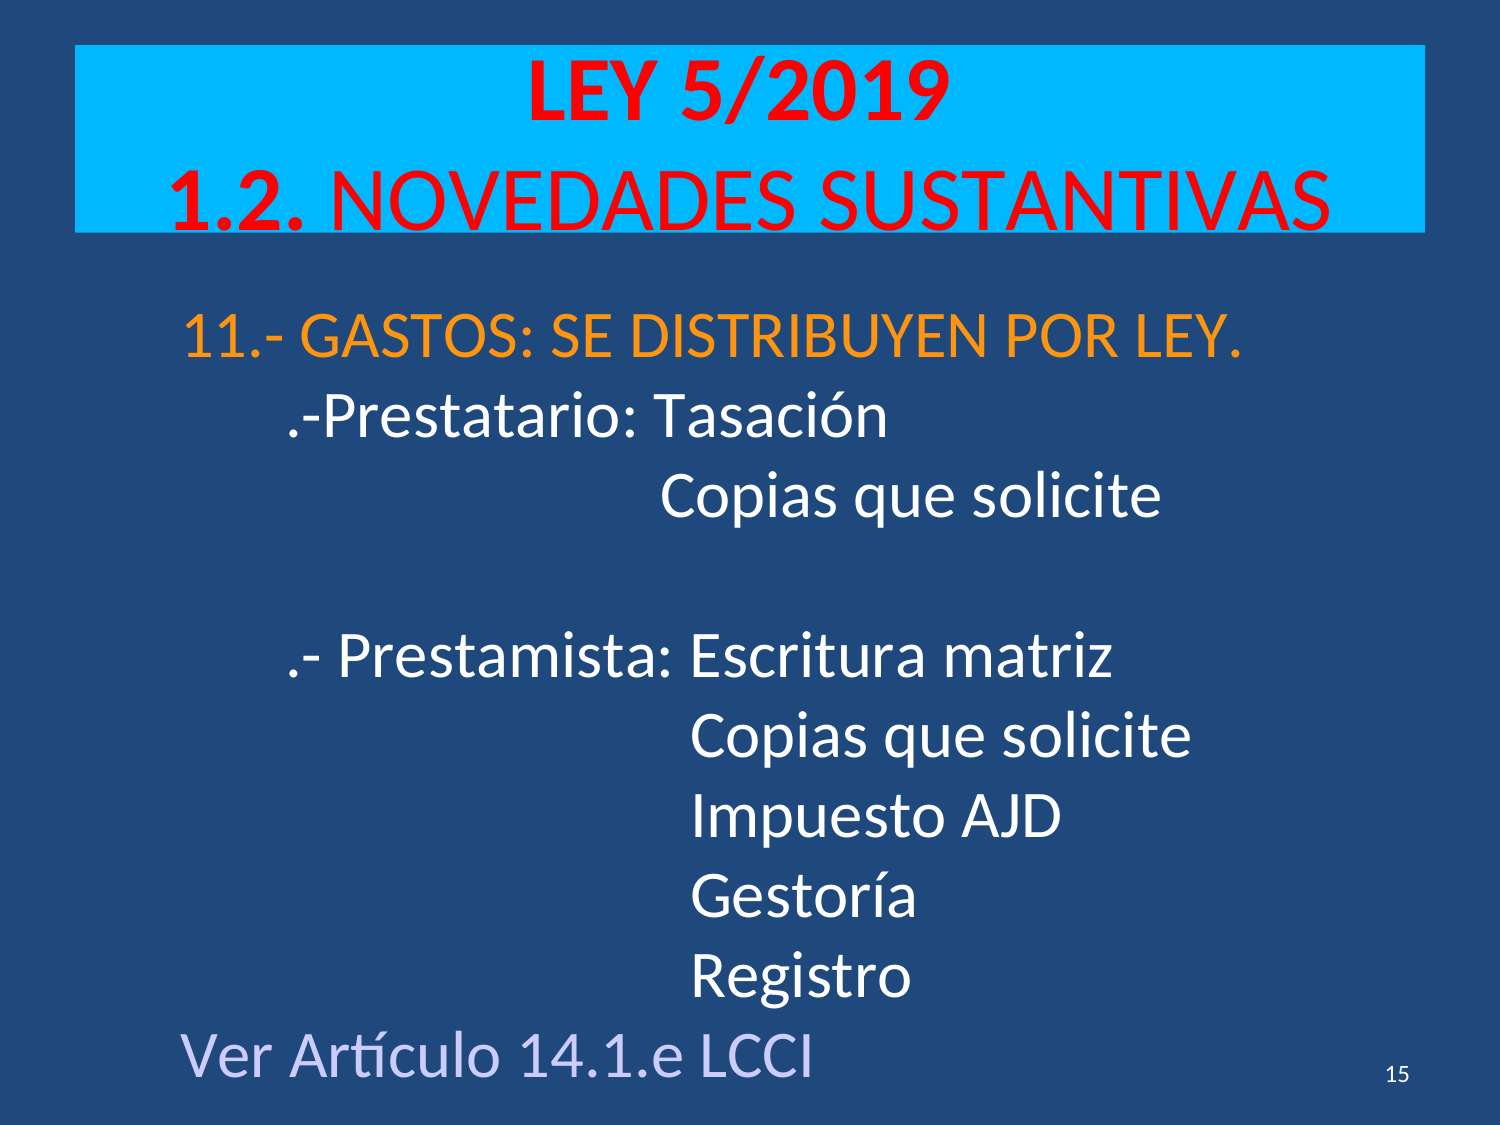

LEY 5/2019
1.2. NOVEDADES SUSTANTIVAS
11.- GASTOS: SE DISTRIBUYEN POR LEY.
 .-Prestatario: Tasación
 Copias que solicite
 .- Prestamista: Escritura matriz
 Copias que solicite
 Impuesto AJD
 Gestoría
 Registro
Ver Artículo 14.1.e LCCI